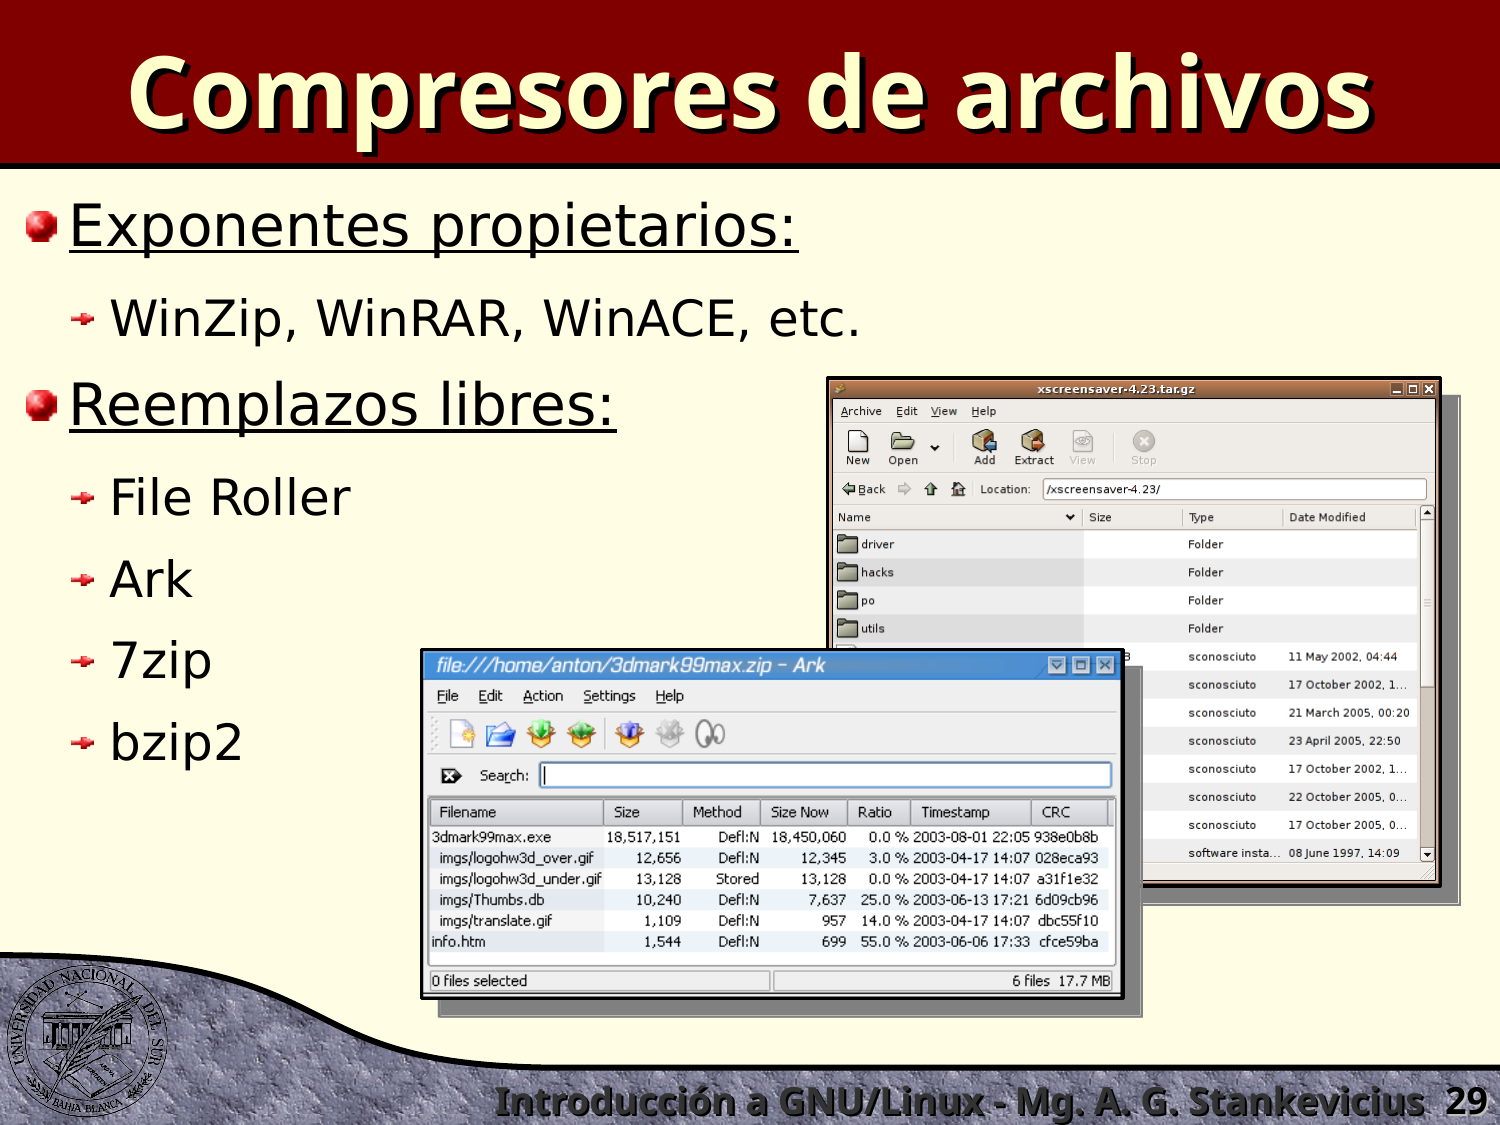

# Compresores de archivos
Exponentes propietarios:
WinZip, WinRAR, WinACE, etc.
Reemplazos libres:
File Roller
Ark
7zip
bzip2
29